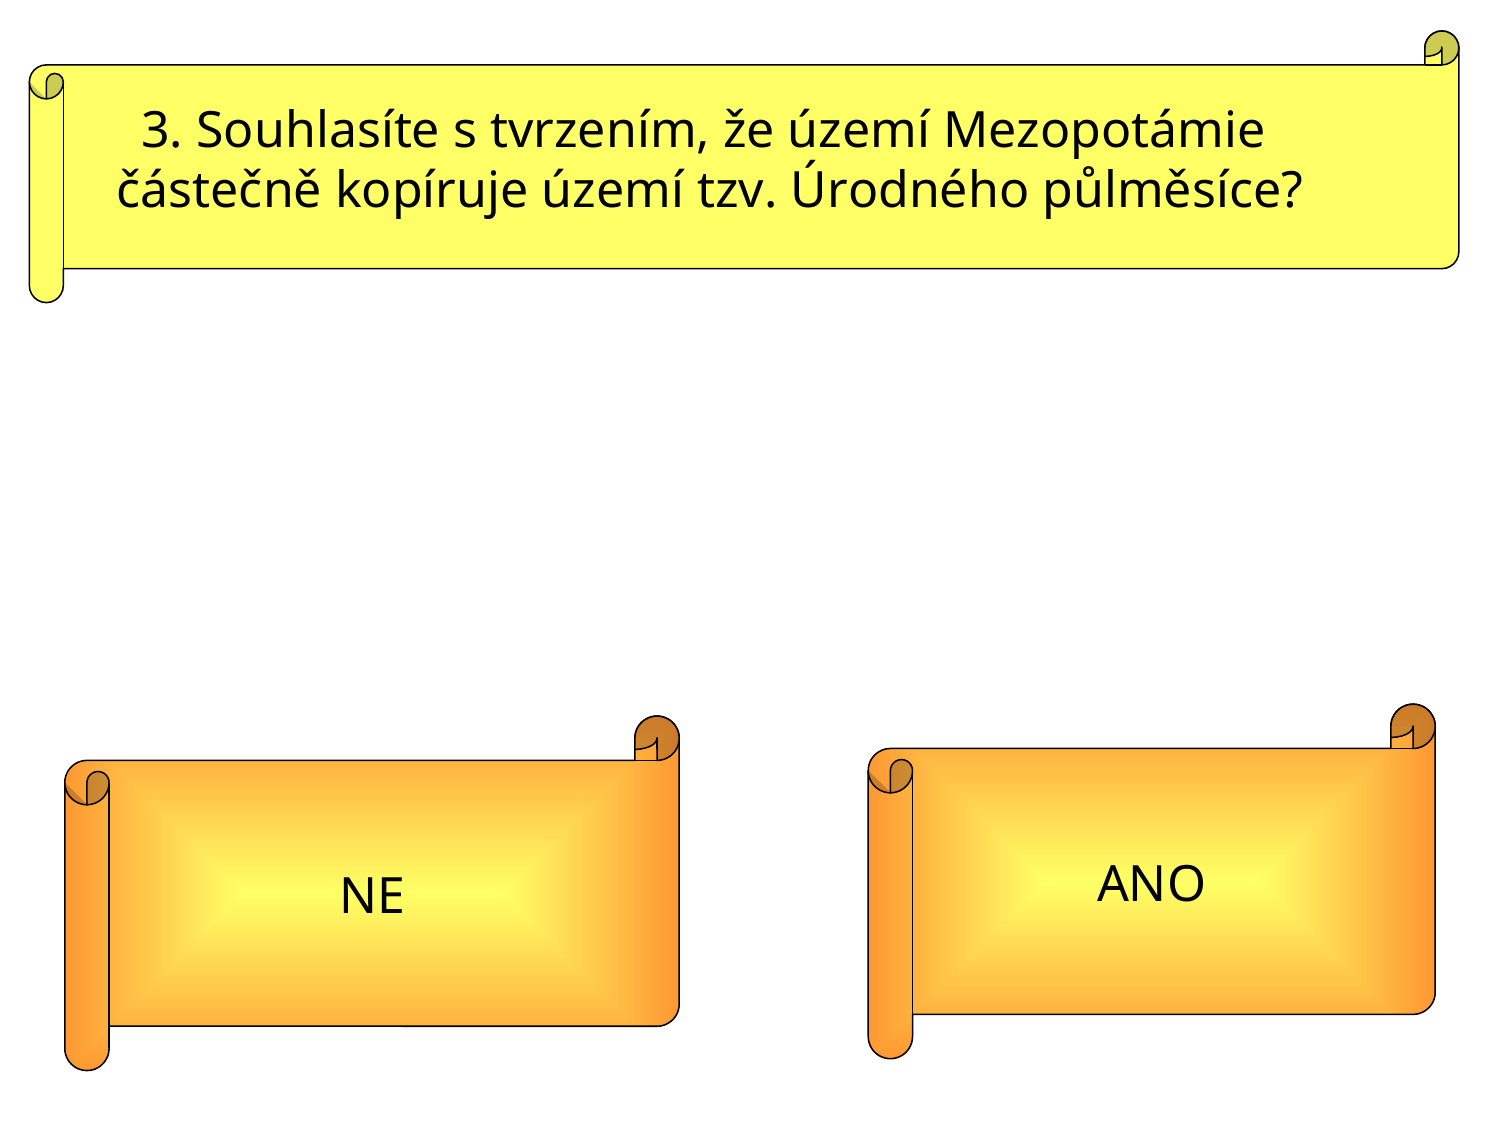

3. Souhlasíte s tvrzením, že území Mezopotámie
částečně kopíruje území tzv. Úrodného půlměsíce?
ANO
NE